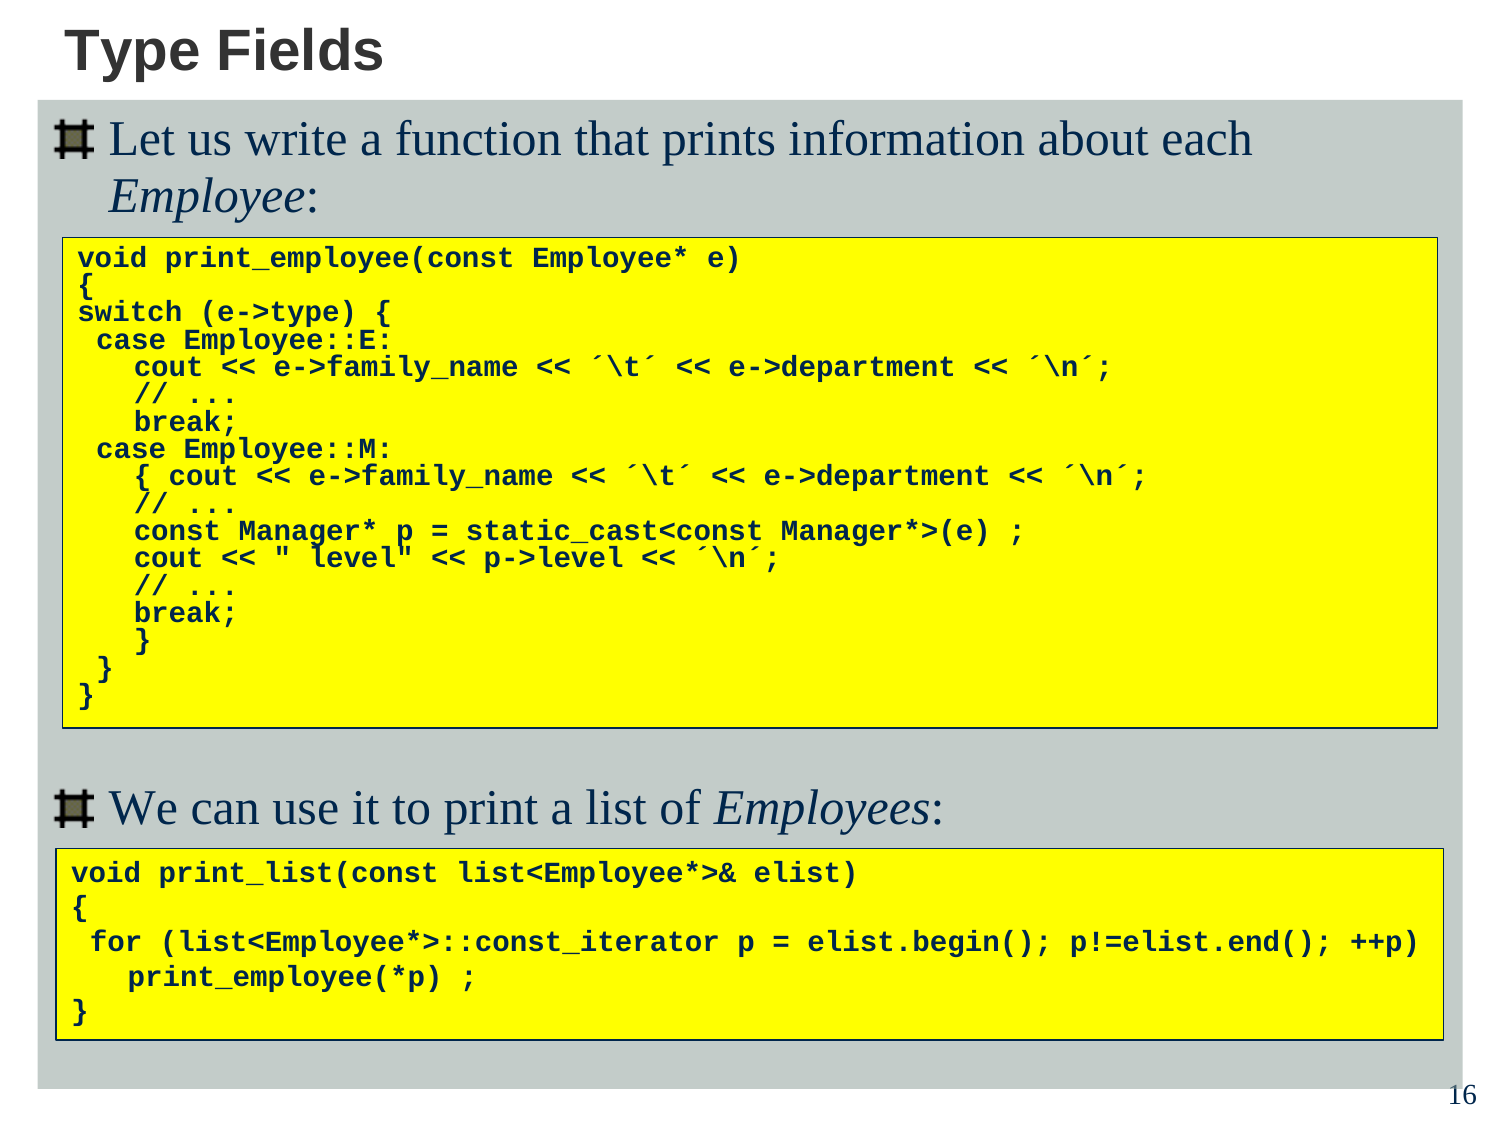

# Type Fields
Let us write a function that prints information about each Employee:
We can use it to print a list of Employees:
void print_employee(const Employee* e)
{
switch (e->type) {
	case Employee::E:
		cout << e->family_name << ´\t´ << e->department << ´\n´;
		// ...
		break;
	case Employee::M:
		{ cout << e->family_name << ´\t´ << e->department << ´\n´;
		// ...
		const Manager* p = static_cast<const Manager*>(e) ;
		cout << " level" << p->level << ´\n´;
		// ...
		break;
		}
	}
}
void print_list(const list<Employee*>& elist)
{
	for (list<Employee*>::const_iterator p = elist.begin(); p!=elist.end(); ++p)
		print_employee(*p) ;
}